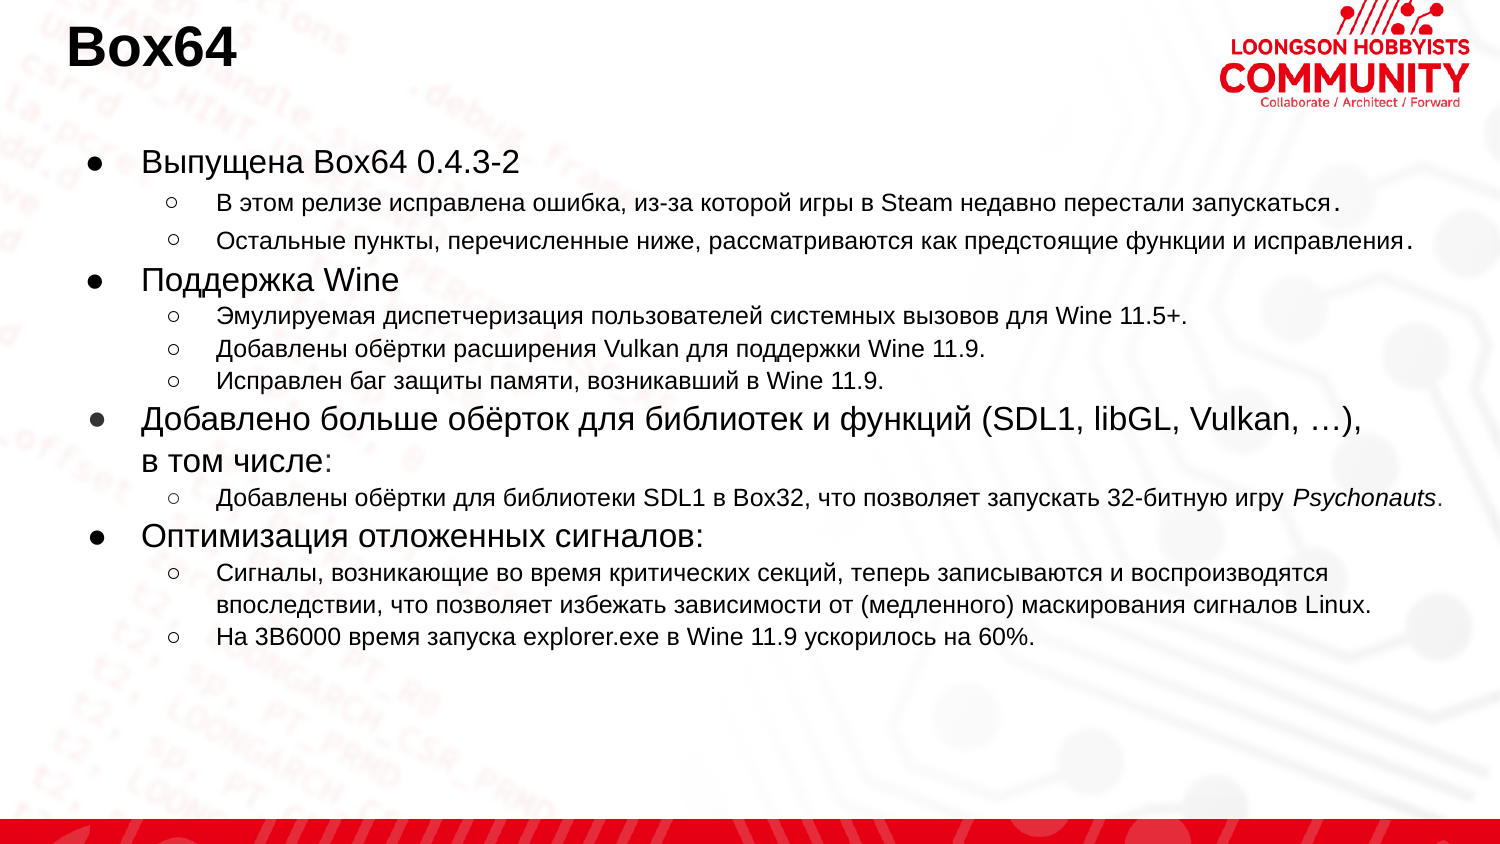

# Box64
Выпущена Box64 0.4.3-2
В этом релизе исправлена ошибка, из-за которой игры в Steam недавно перестали запускаться.
Остальные пункты, перечисленные ниже, рассматриваются как предстоящие функции и исправления.
Поддержка Wine
Эмулируемая диспетчеризация пользователей системных вызовов для Wine 11.5+.
Добавлены обёртки расширения Vulkan для поддержки Wine 11.9.
Исправлен баг защиты памяти, возникавший в Wine 11.9.
Добавлено больше обёрток для библиотек и функций (SDL1, libGL, Vulkan, …),
в том числе:
Добавлены обёртки для библиотеки SDL1 в Box32, что позволяет запускать 32-битную игру Psychonauts.
Оптимизация отложенных сигналов:
Сигналы, возникающие во время критических секций, теперь записываются и воспроизводятся впоследствии, что позволяет избежать зависимости от (медленного) маскирования сигналов Linux.
На 3B6000 время запуска explorer.exe в Wine 11.9 ускорилось на 60%.